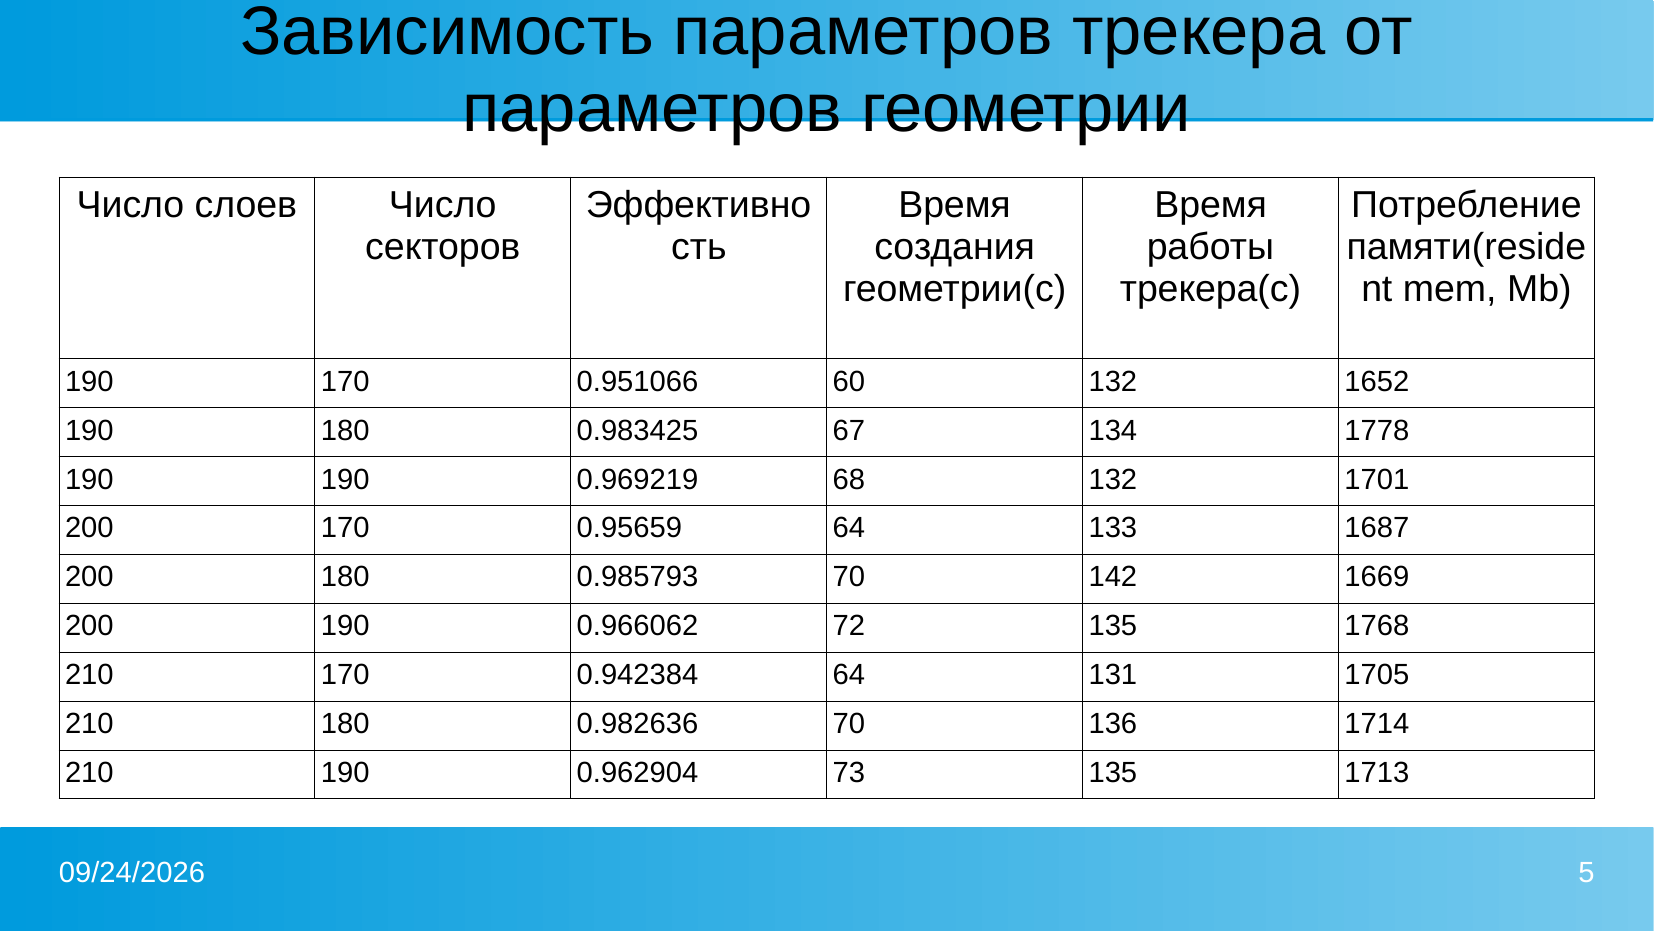

# Зависимость параметров трекера от параметров геометрии
| Число слоев | Число секторов | Эффективность | Время создания геометрии(c) | Время работы трекера(c) | Потребление памяти(resident mem, Mb) |
| --- | --- | --- | --- | --- | --- |
| 190 | 170 | 0.951066 | 60 | 132 | 1652 |
| 190 | 180 | 0.983425 | 67 | 134 | 1778 |
| 190 | 190 | 0.969219 | 68 | 132 | 1701 |
| 200 | 170 | 0.95659 | 64 | 133 | 1687 |
| 200 | 180 | 0.985793 | 70 | 142 | 1669 |
| 200 | 190 | 0.966062 | 72 | 135 | 1768 |
| 210 | 170 | 0.942384 | 64 | 131 | 1705 |
| 210 | 180 | 0.982636 | 70 | 136 | 1714 |
| 210 | 190 | 0.962904 | 73 | 135 | 1713 |
5